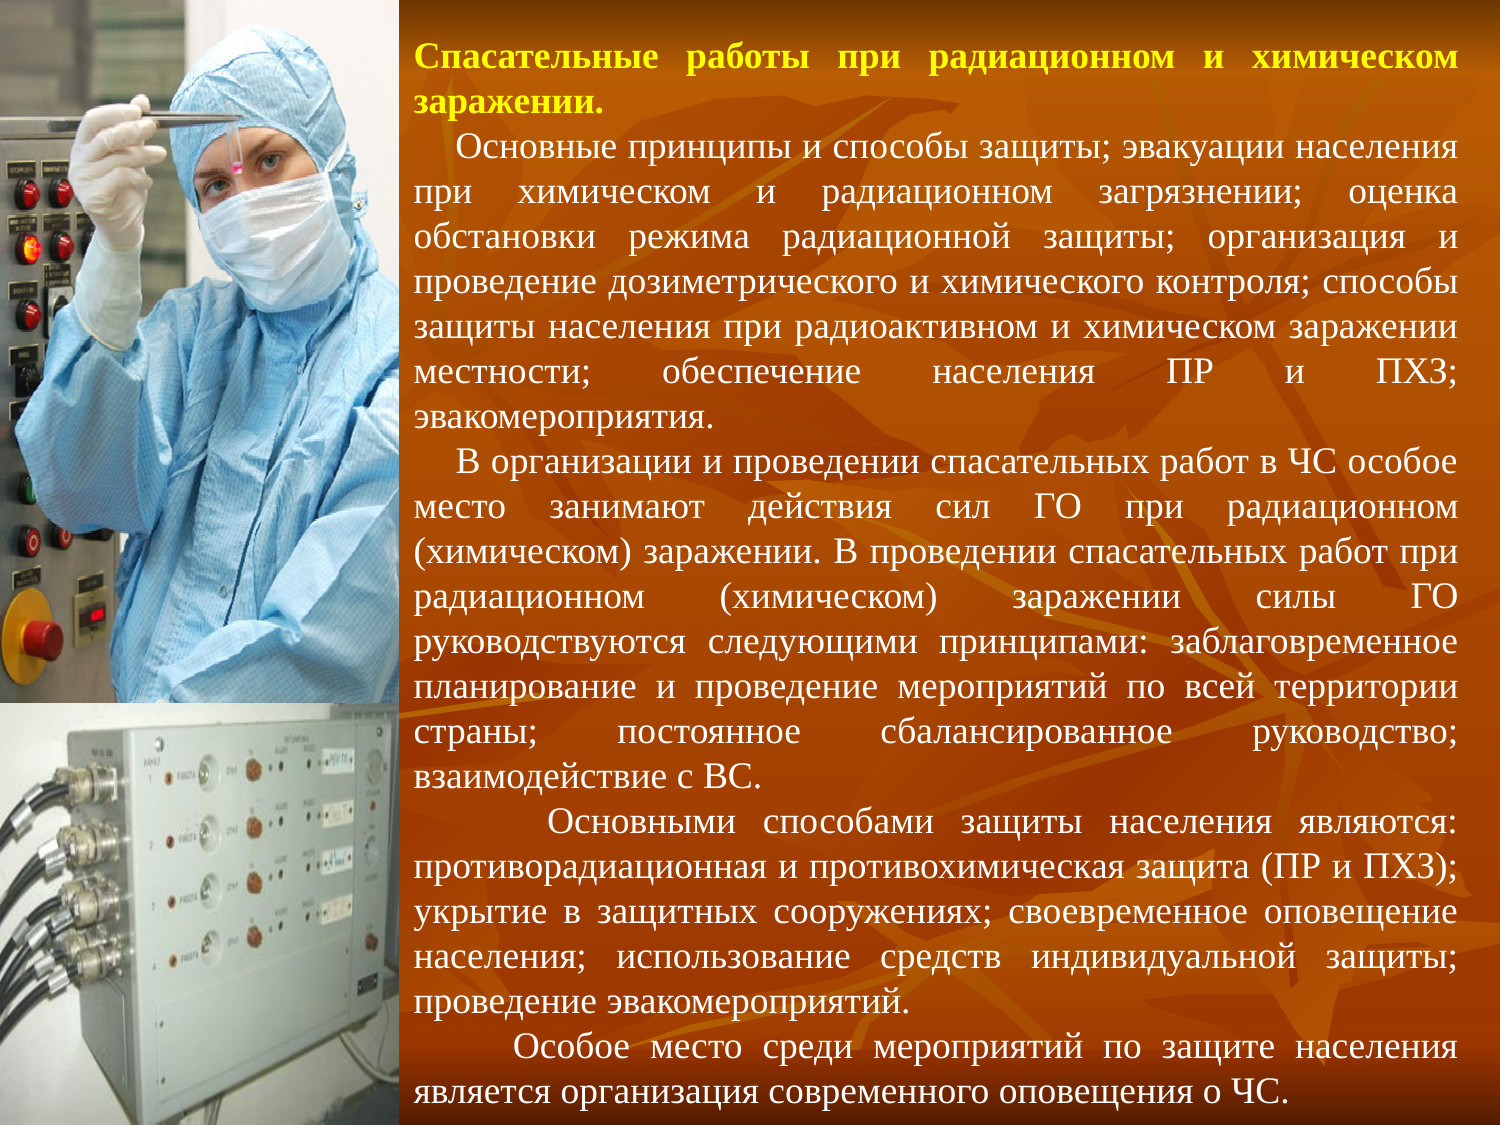

Спасательные работы при радиационном и химическом заражении.
 Основные принципы и способы защиты; эвакуации населения при химическом и радиационном загрязнении; оценка обстановки режима радиационной защиты; организация и проведение дозиметрического и химического контроля; способы защиты населения при радиоактивном и химическом заражении местности; обеспечение населения ПР и ПХЗ; эвакомероприятия.
 В организации и проведении спасательных работ в ЧС особое место занимают действия сил ГО при радиационном (химическом) заражении. В проведении спасательных работ при радиационном (химическом) заражении силы ГО руководствуются следующими принципами: заблаговременное планирование и проведение мероприятий по всей территории страны; постоянное сбалансированное руководство; взаимодействие с ВС.
 Основными способами защиты населения являются: противорадиационная и противохимическая защита (ПР и ПХЗ); укрытие в защитных сооружениях; своевременное оповещение населения; использование средств индивидуальной защиты; проведение эвакомероприятий.
 Особое место среди мероприятий по защите населения является организация современного оповещения о ЧС.